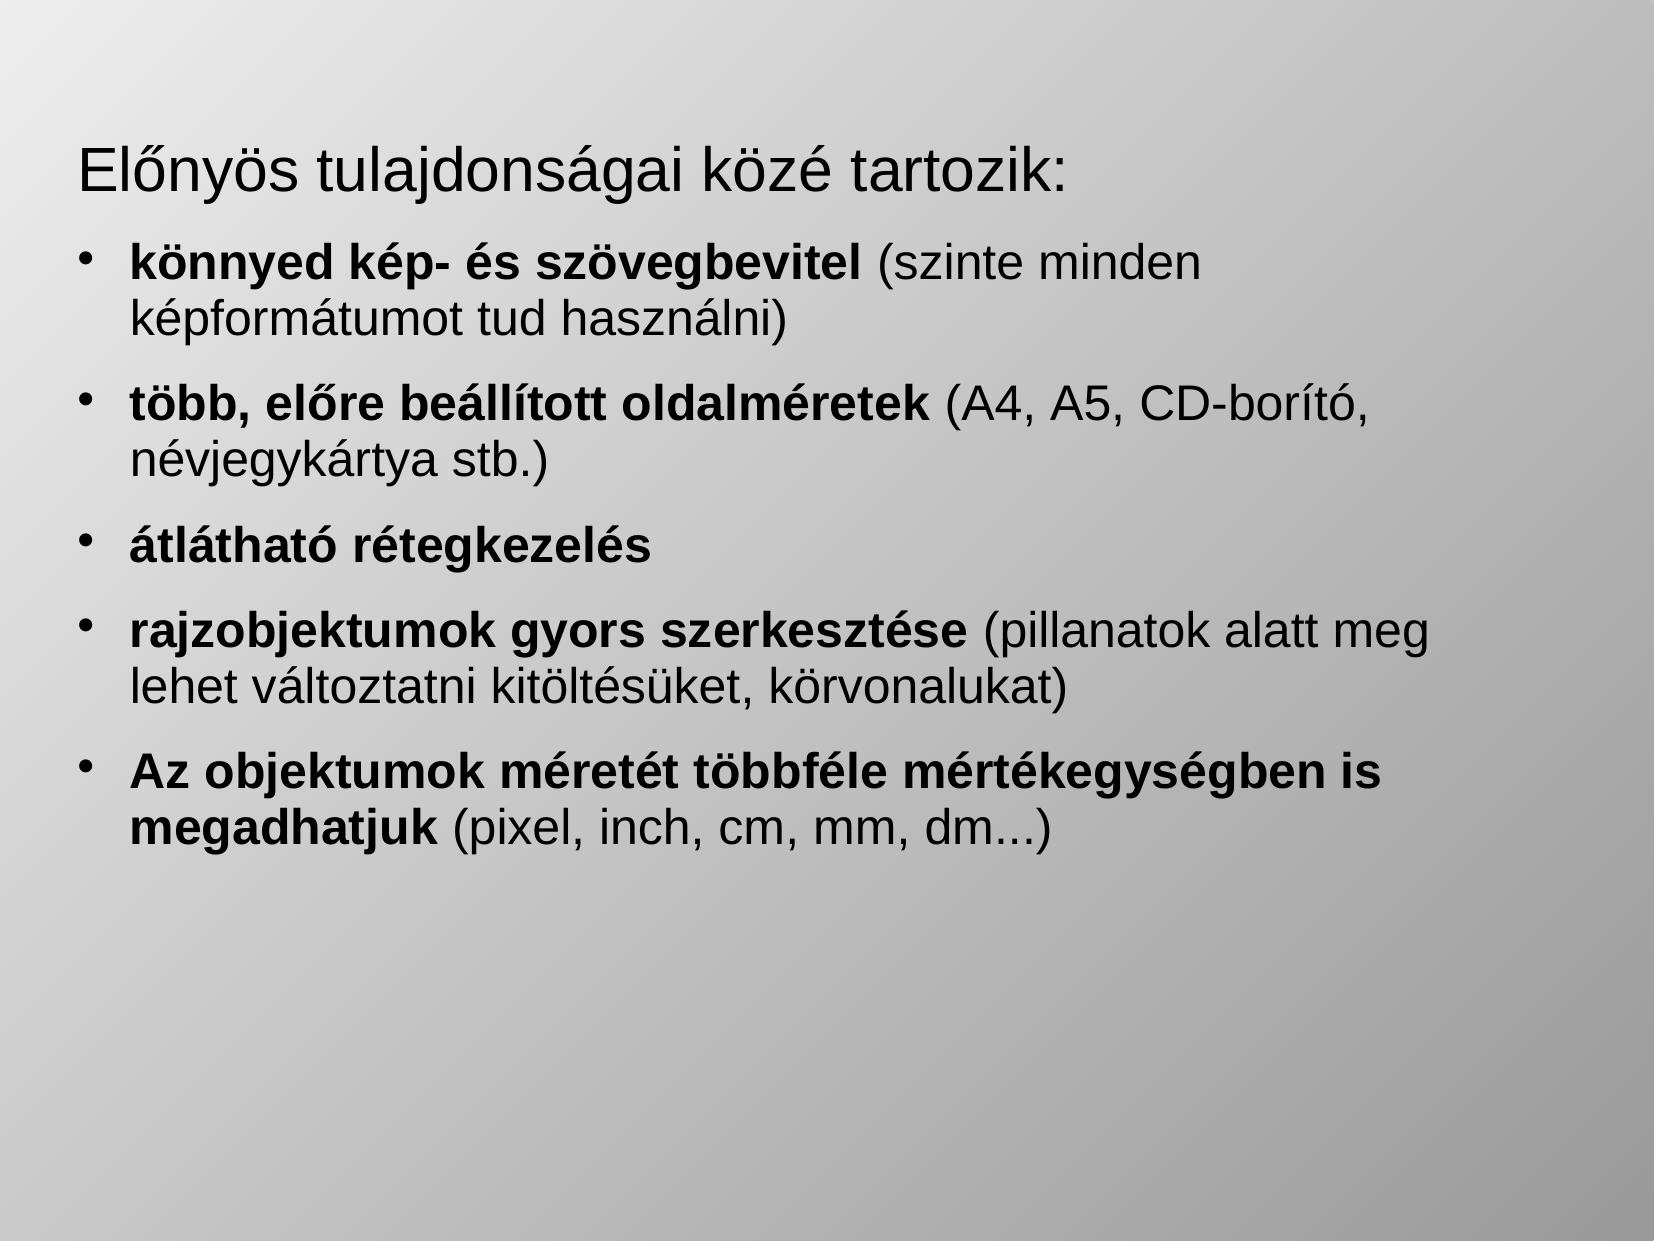

# Előnyös tulajdonságai közé tartozik:
könnyed kép- és szövegbevitel (szinte minden képformátumot tud használni)
több, előre beállított oldalméretek (A4, A5, CD-borító, névjegykártya stb.)
átlátható rétegkezelés
rajzobjektumok gyors szerkesztése (pillanatok alatt meg lehet változtatni kitöltésüket, körvonalukat)
Az objektumok méretét többféle mértékegységben is megadhatjuk (pixel, inch, cm, mm, dm...)